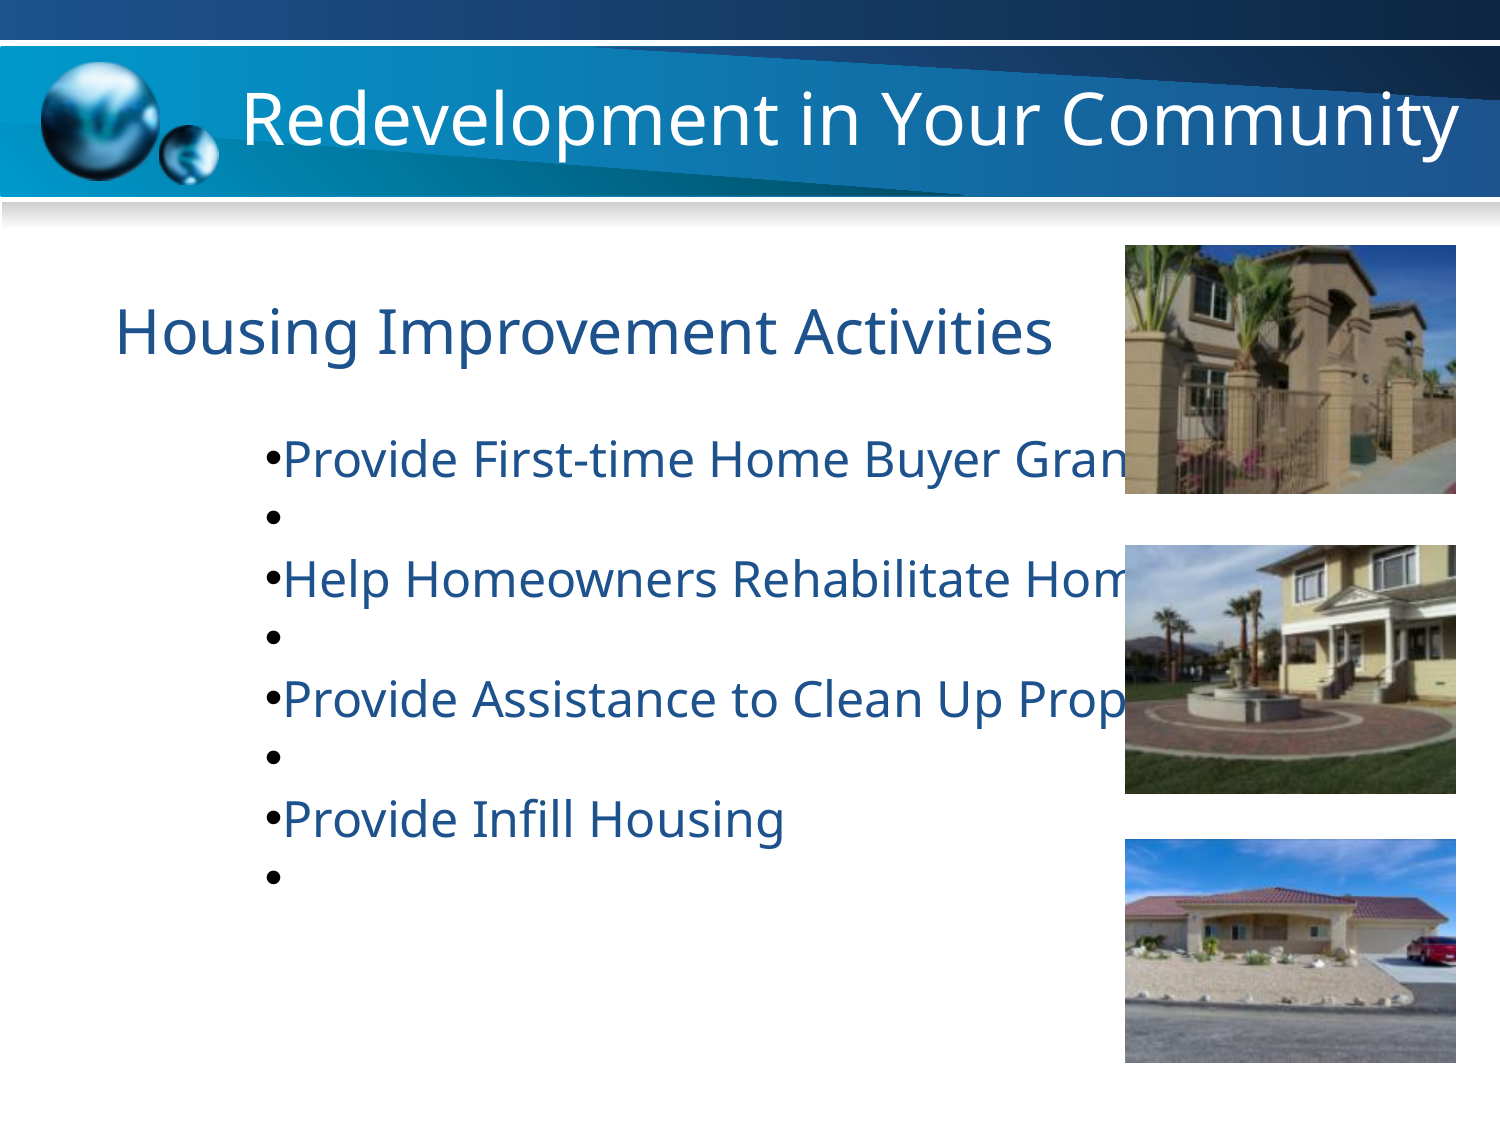

# Redevelopment in Your Community
Housing Improvement Activities
Provide First-time Home Buyer Grants
Help Homeowners Rehabilitate Homes
Provide Assistance to Clean Up Properties
Provide Infill Housing